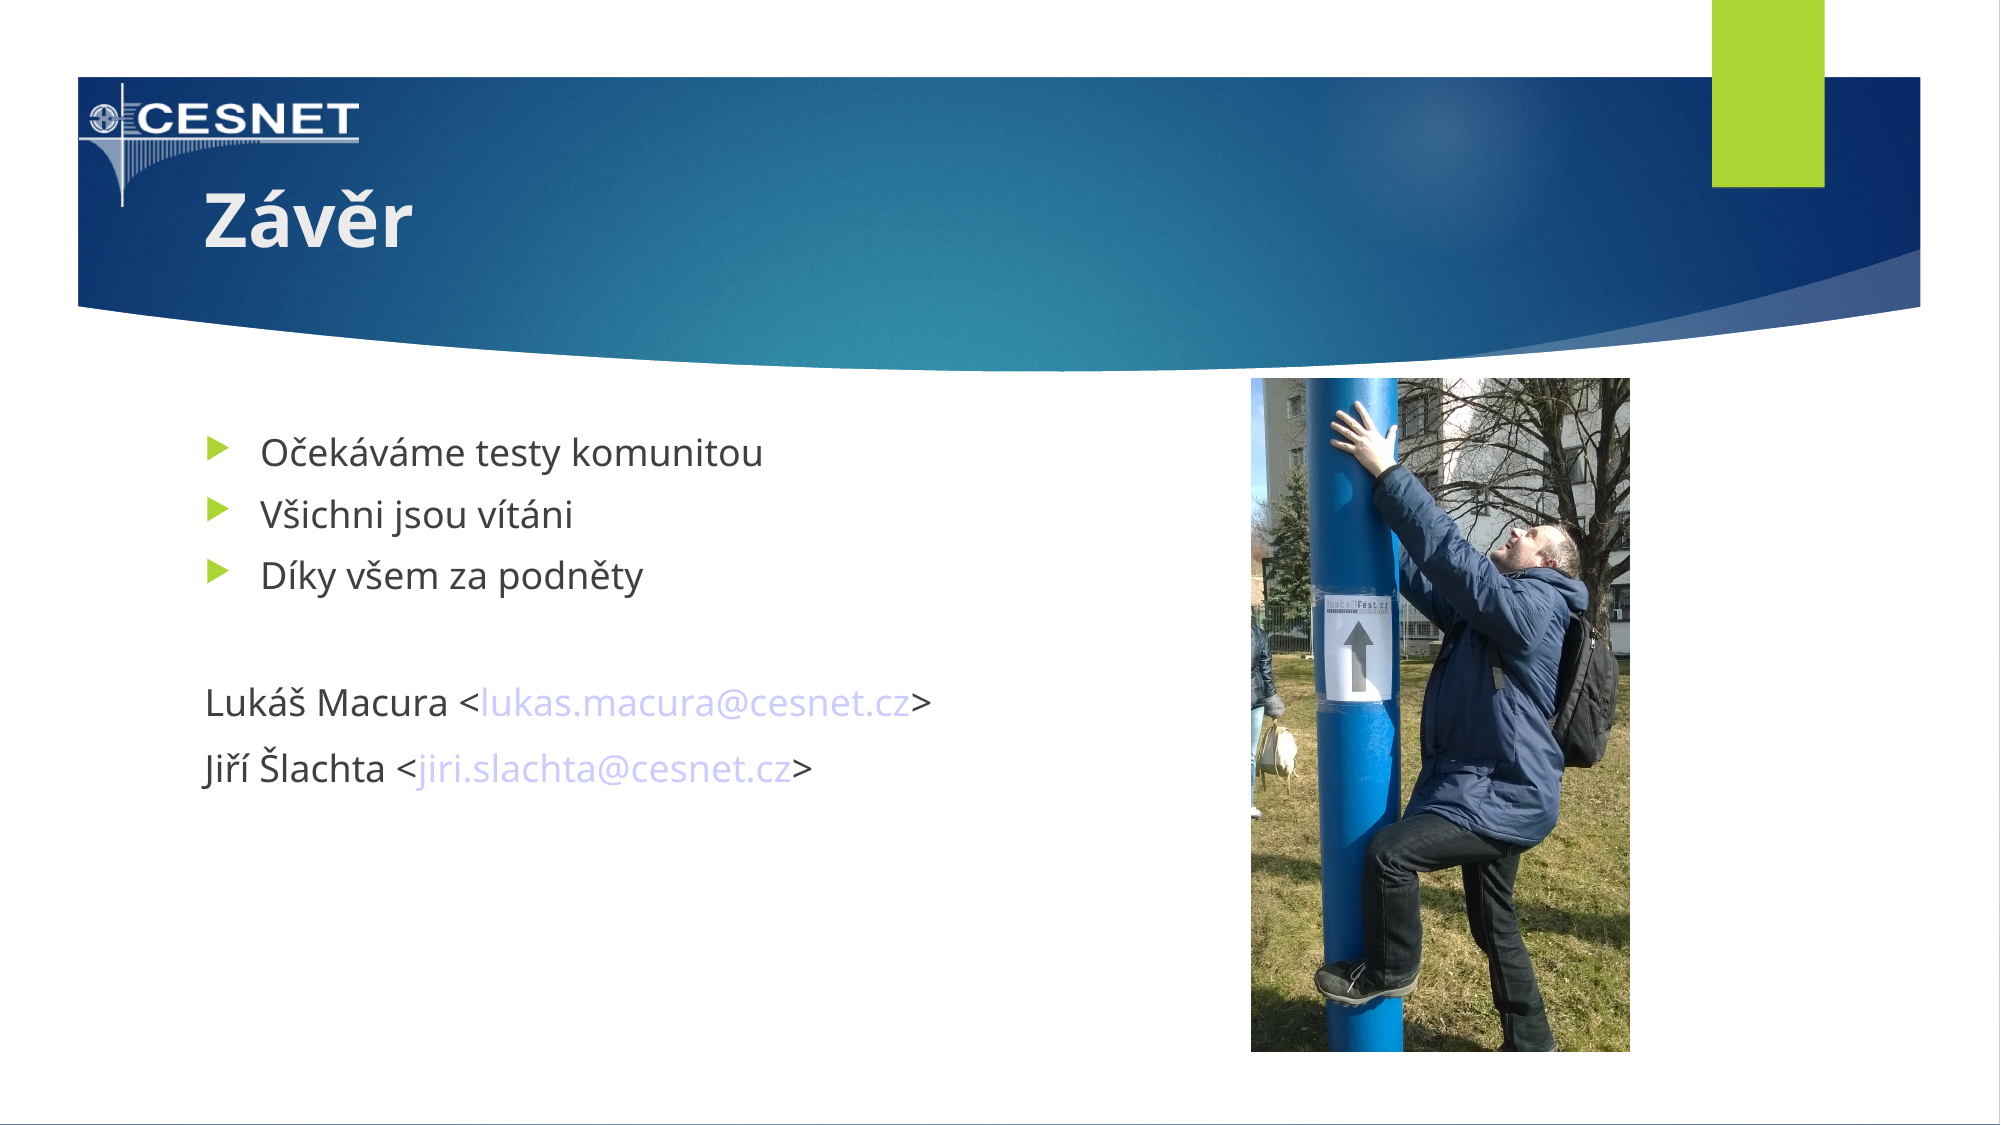

Závěr
Očekáváme testy komunitou
Všichni jsou vítáni
Díky všem za podněty
Lukáš Macura <lukas.macura@cesnet.cz>
Jiří Šlachta <jiri.slachta@cesnet.cz>